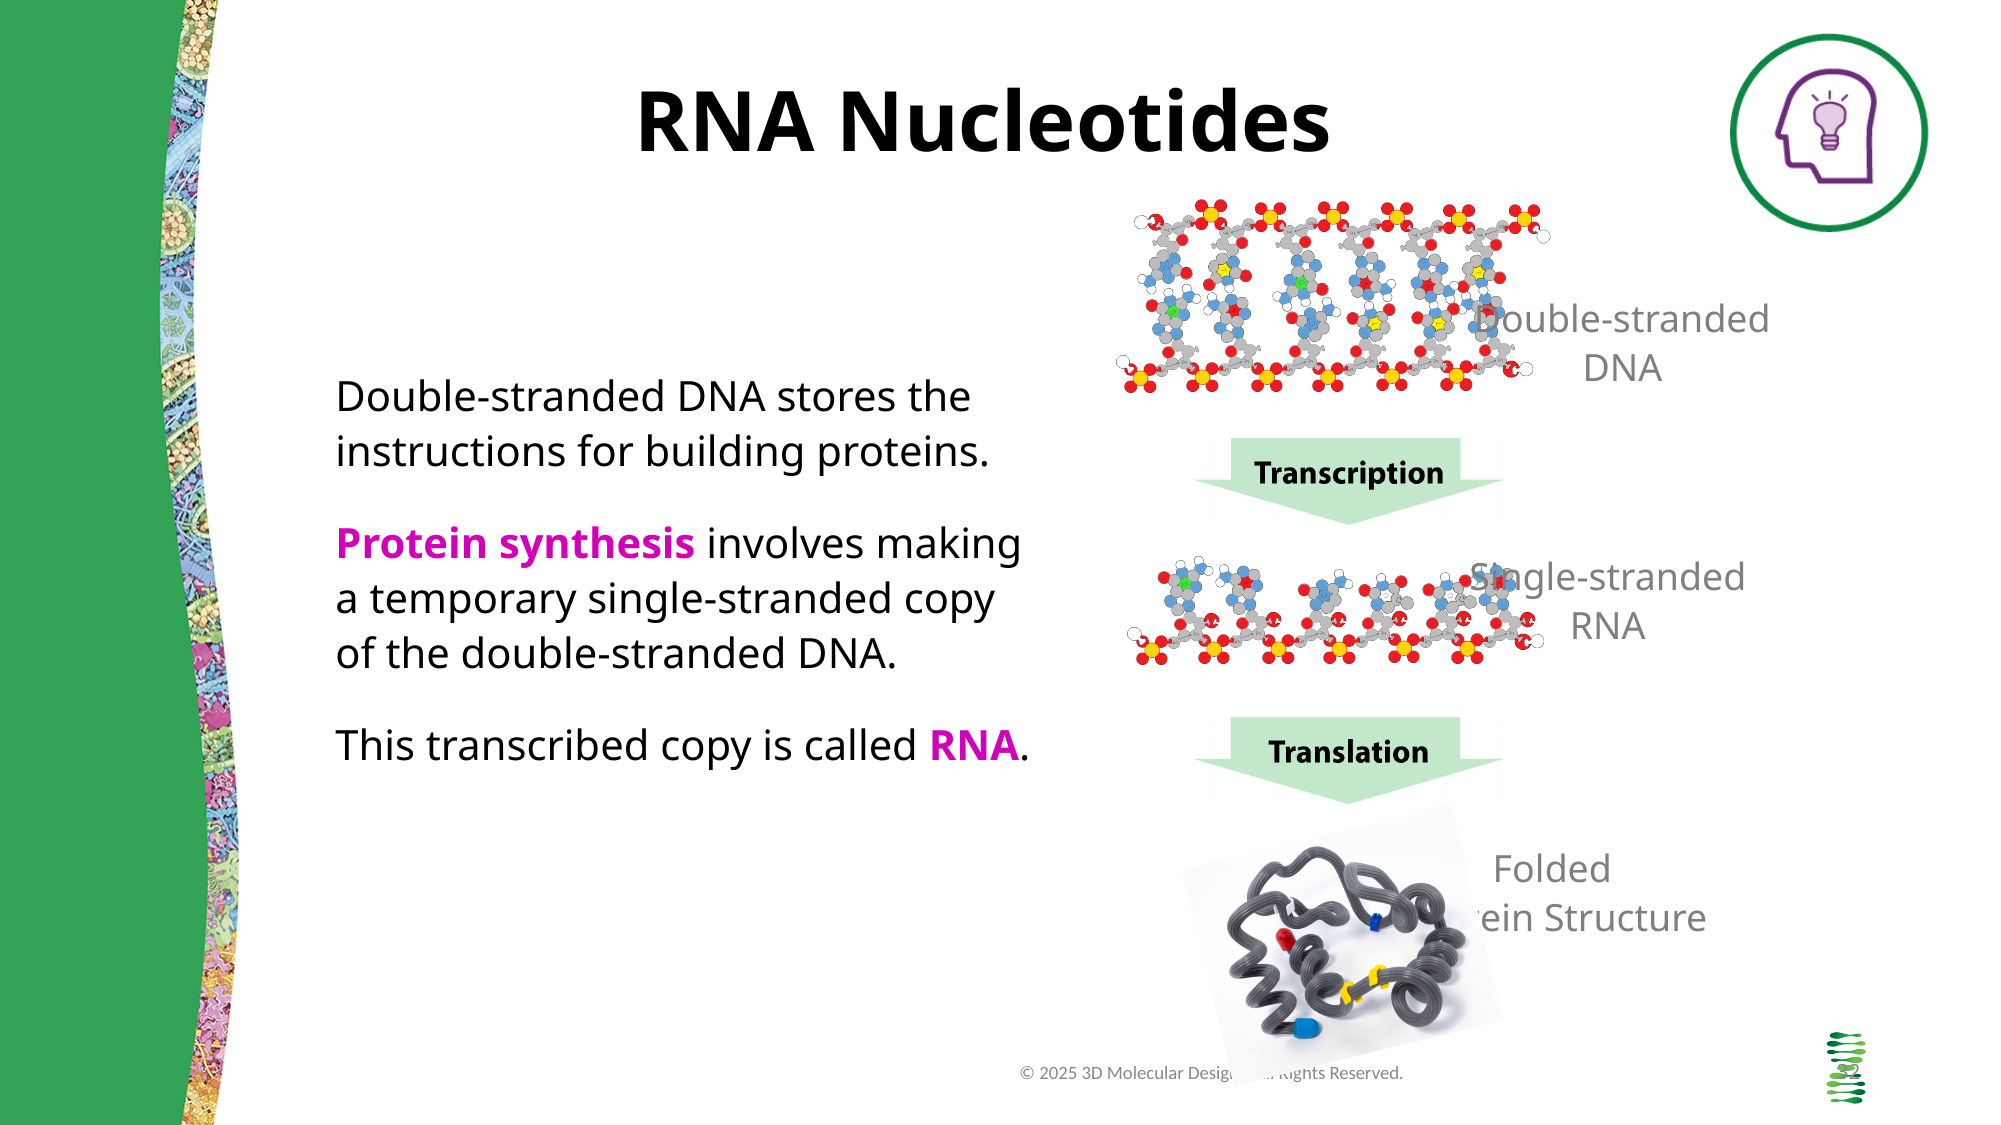

RNA Nucleotides
Double-stranded
DNA
Double-stranded DNA stores the instructions for building proteins.
Protein synthesis involves making a temporary single-stranded copy of the double-stranded DNA.
This transcribed copy is called RNA.
Single-stranded
RNA
Folded
Protein Structure